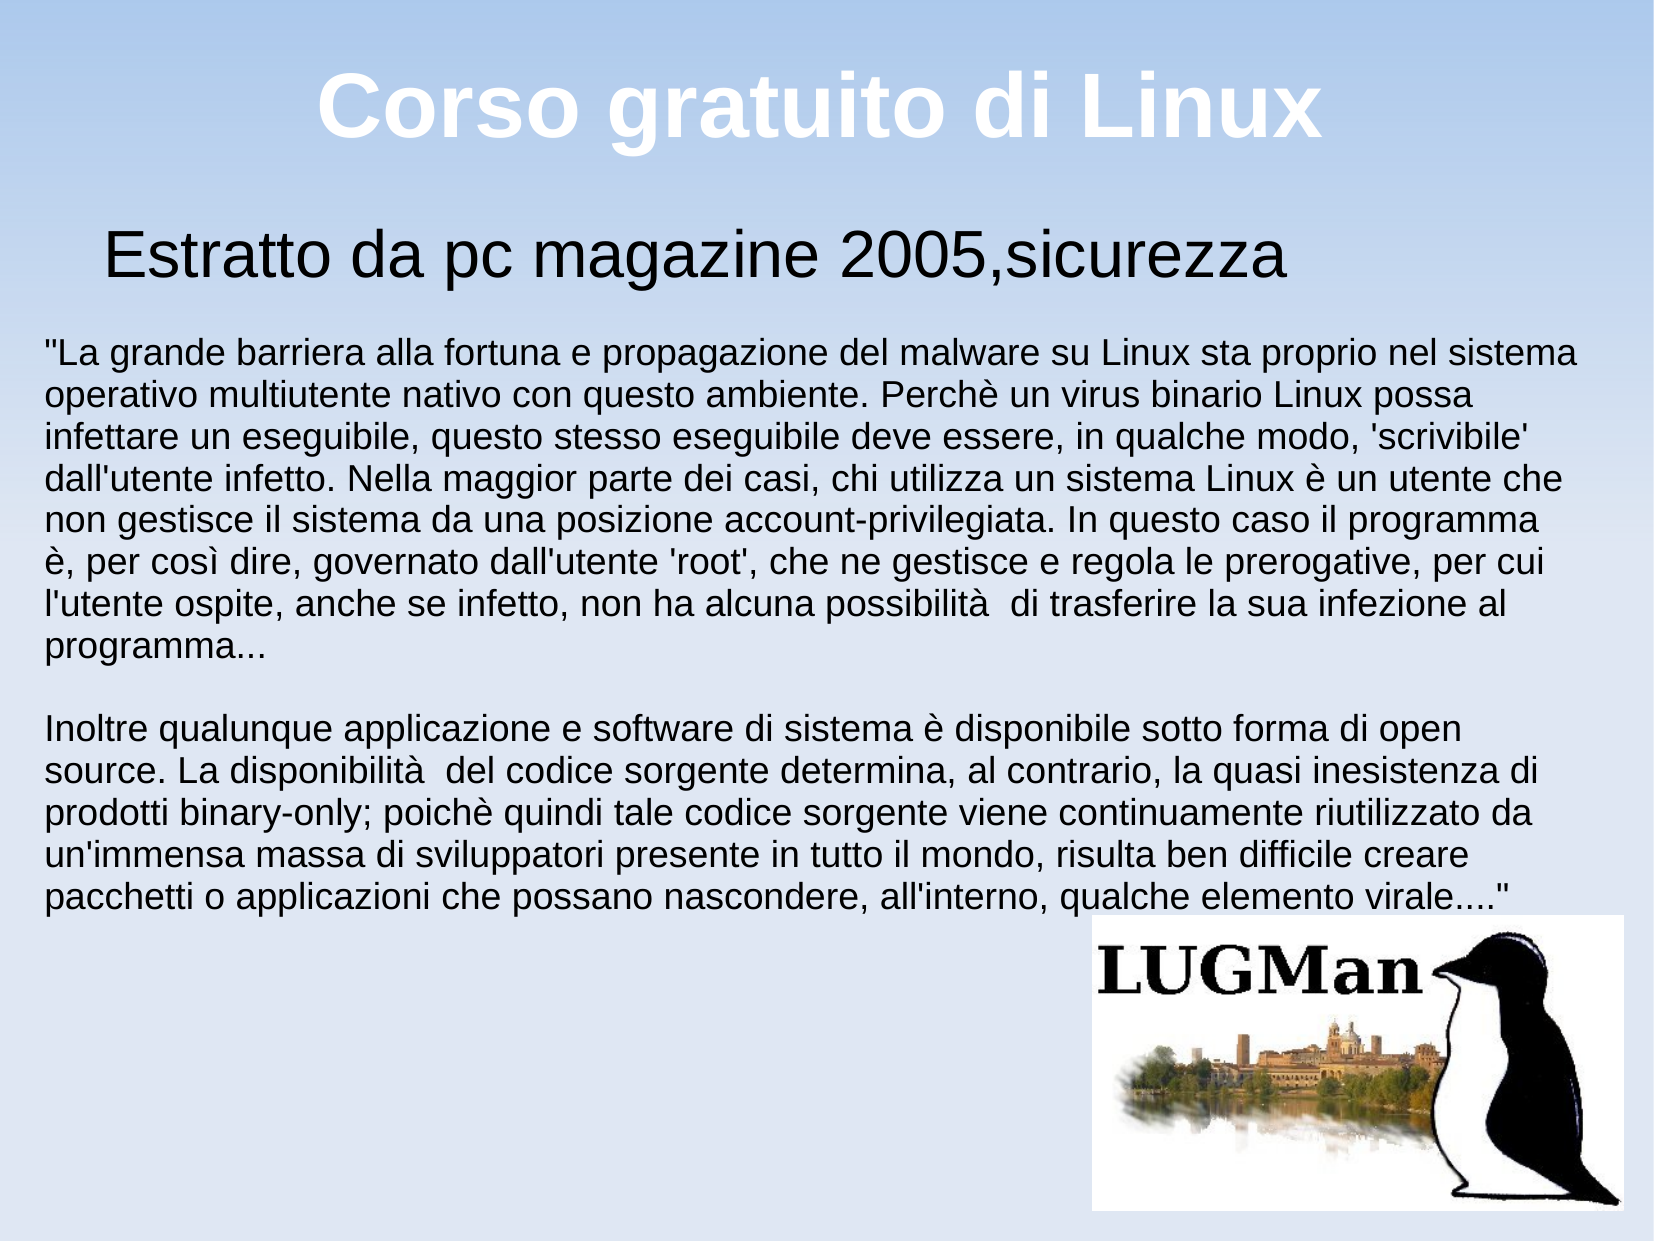

# Corso gratuito di Linux
Estratto da pc magazine 2005,sicurezza
"La grande barriera alla fortuna e propagazione del malware su Linux sta proprio nel sistema operativo multiutente nativo con questo ambiente. Perchè un virus binario Linux possa infettare un eseguibile, questo stesso eseguibile deve essere, in qualche modo, 'scrivibile' dall'utente infetto. Nella maggior parte dei casi, chi utilizza un sistema Linux è un utente che non gestisce il sistema da una posizione account-privilegiata. In questo caso il programma è, per così dire, governato dall'utente 'root', che ne gestisce e regola le prerogative, per cui l'utente ospite, anche se infetto, non ha alcuna possibilità  di trasferire la sua infezione al programma...
Inoltre qualunque applicazione e software di sistema è disponibile sotto forma di open source. La disponibilità  del codice sorgente determina, al contrario, la quasi inesistenza di prodotti binary-only; poichè quindi tale codice sorgente viene continuamente riutilizzato da un'immensa massa di sviluppatori presente in tutto il mondo, risulta ben difficile creare pacchetti o applicazioni che possano nascondere, all'interno, qualche elemento virale...."